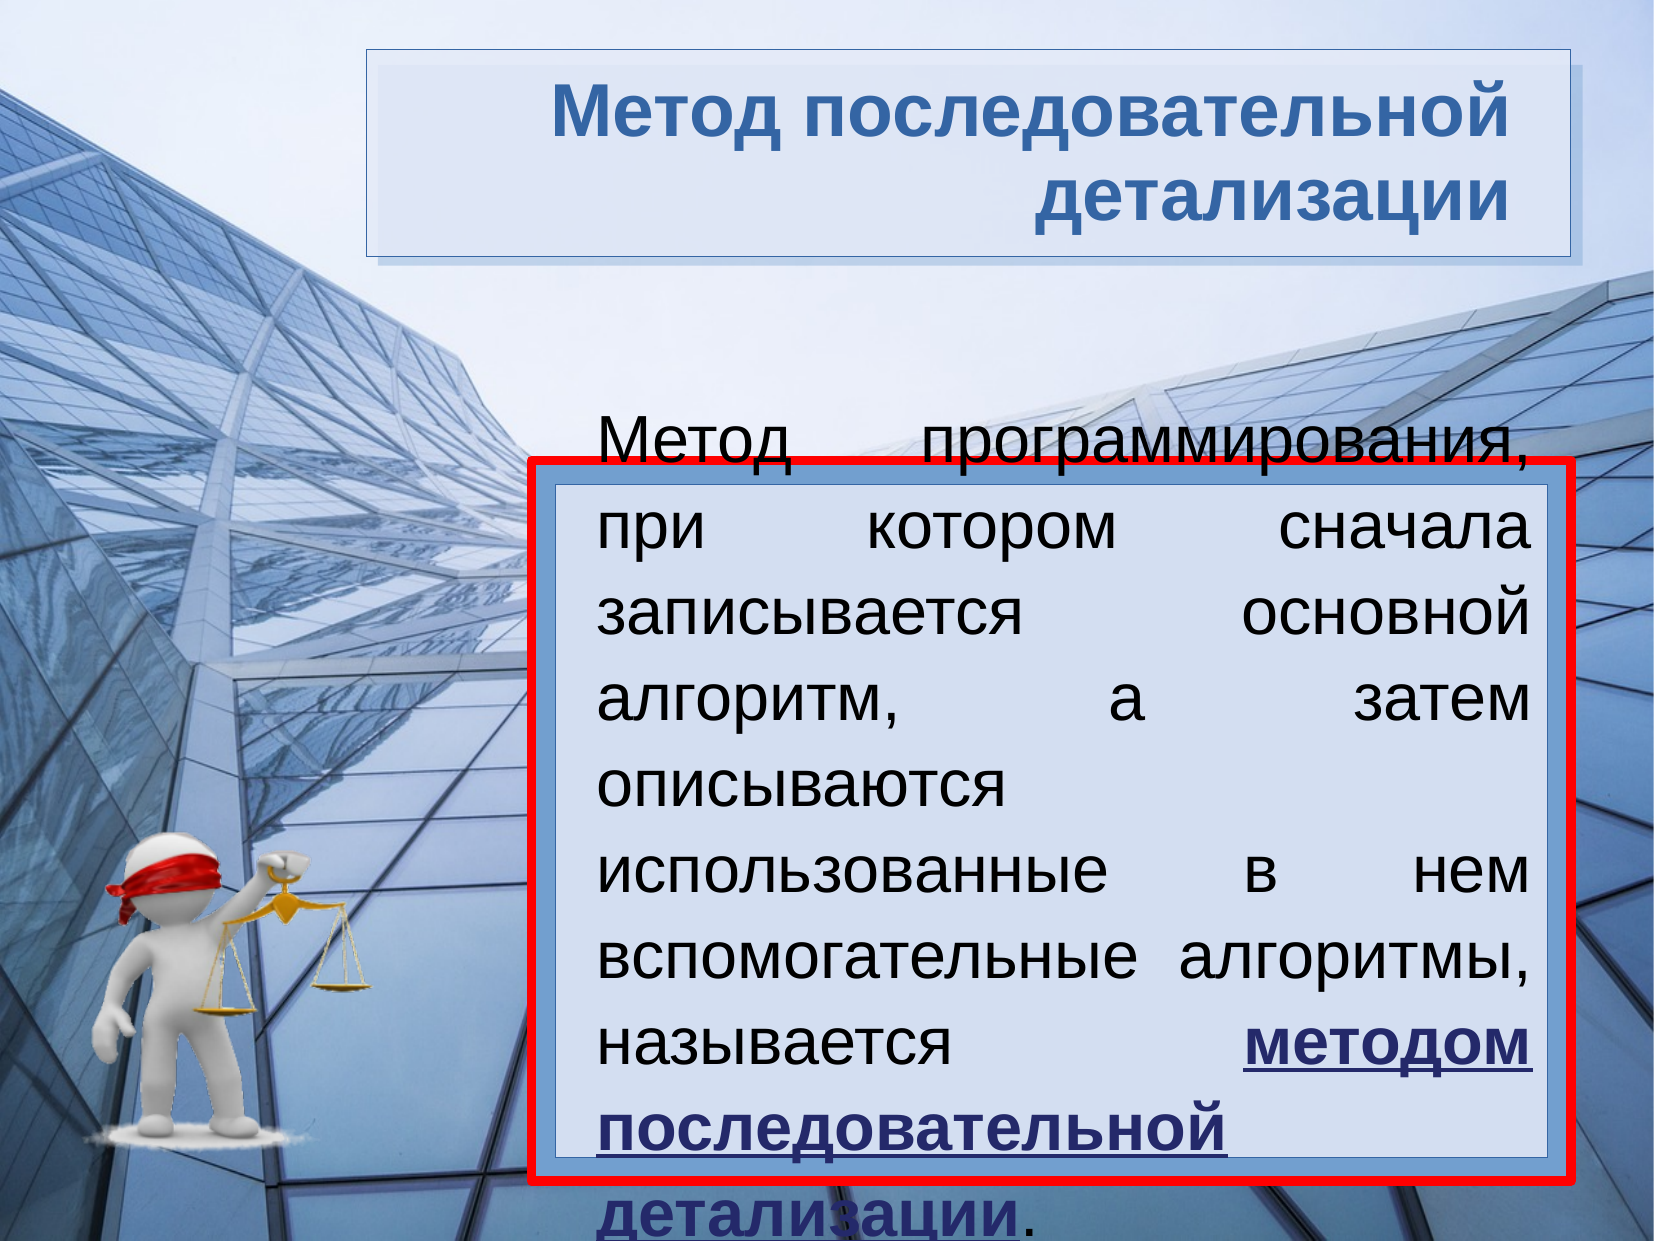

# Метод последовательной детализации
Метод программирования, при котором сначала записывается основной алгоритм, а затем описываются использованные в нем вспомогательные алгоритмы, называется методом последовательной детализации.